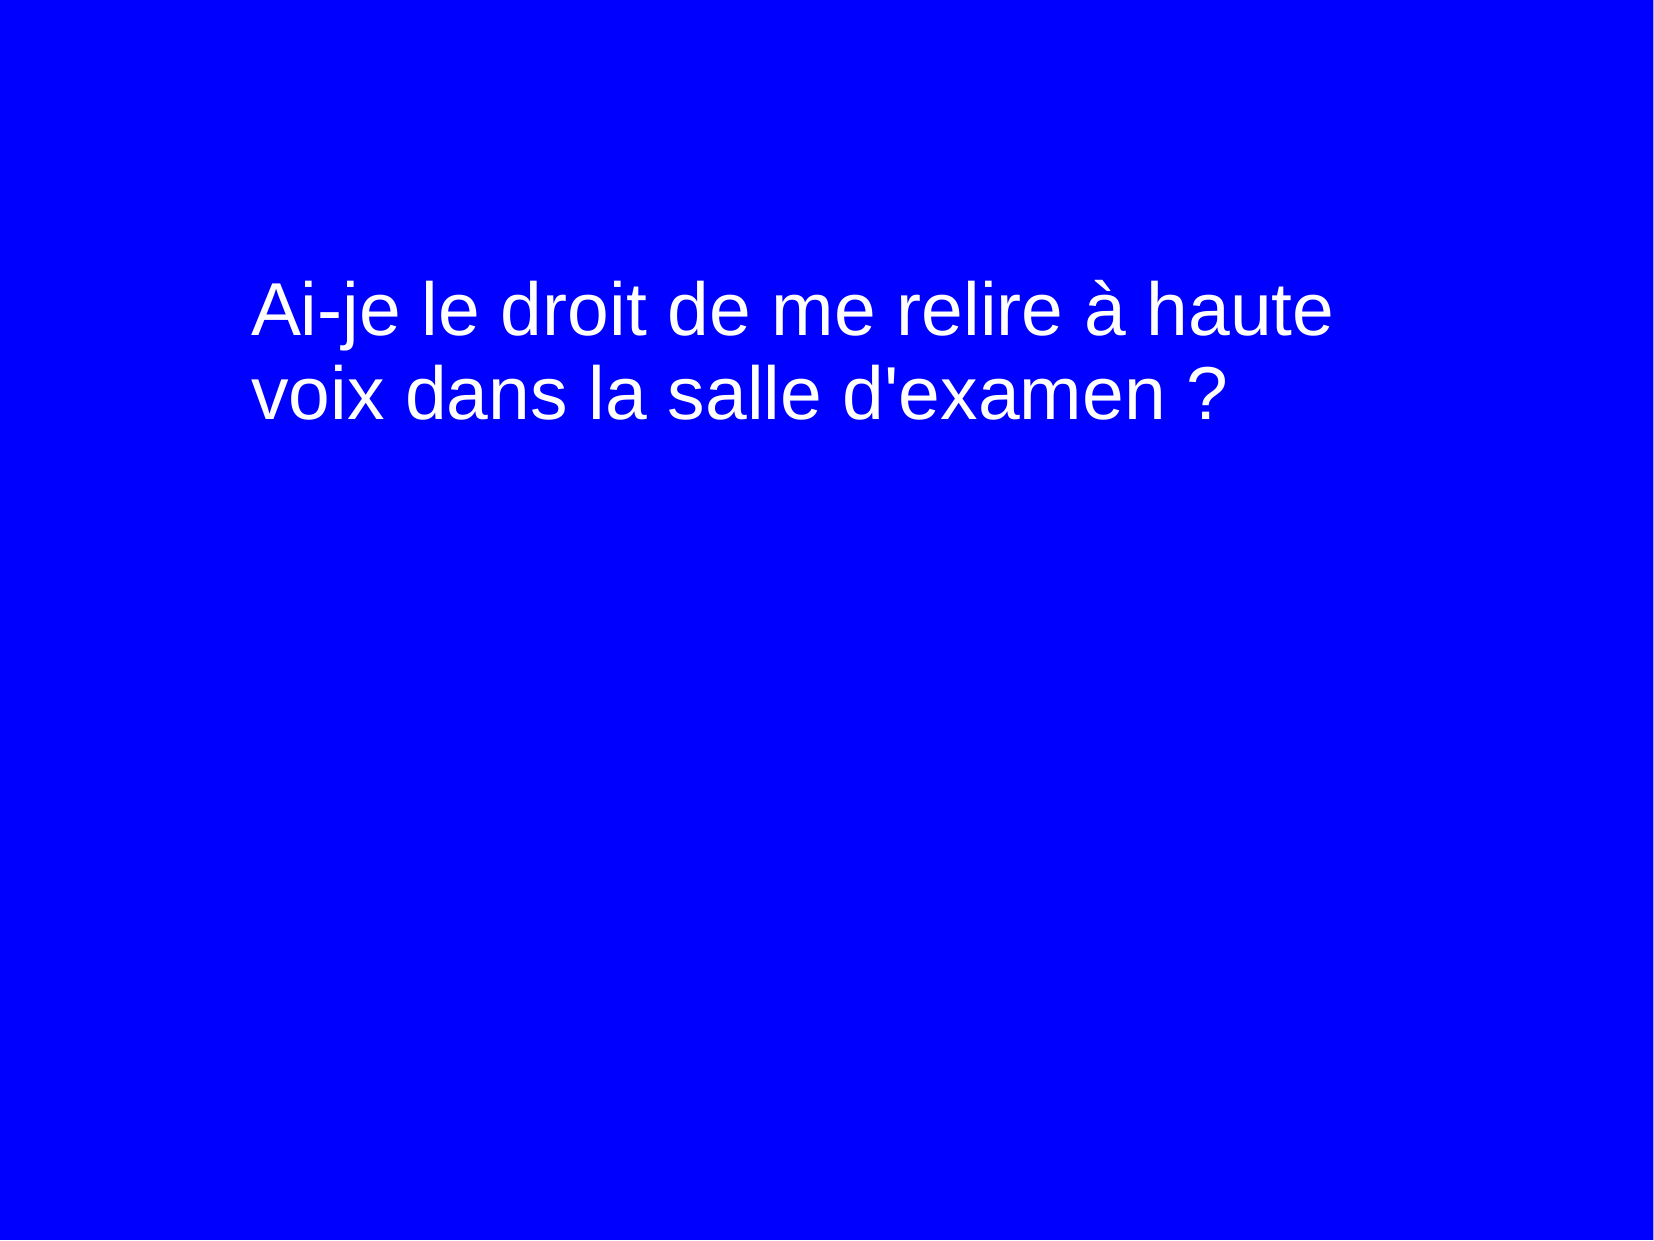

Ai-je le droit de me relire à haute voix dans la salle d'examen ?